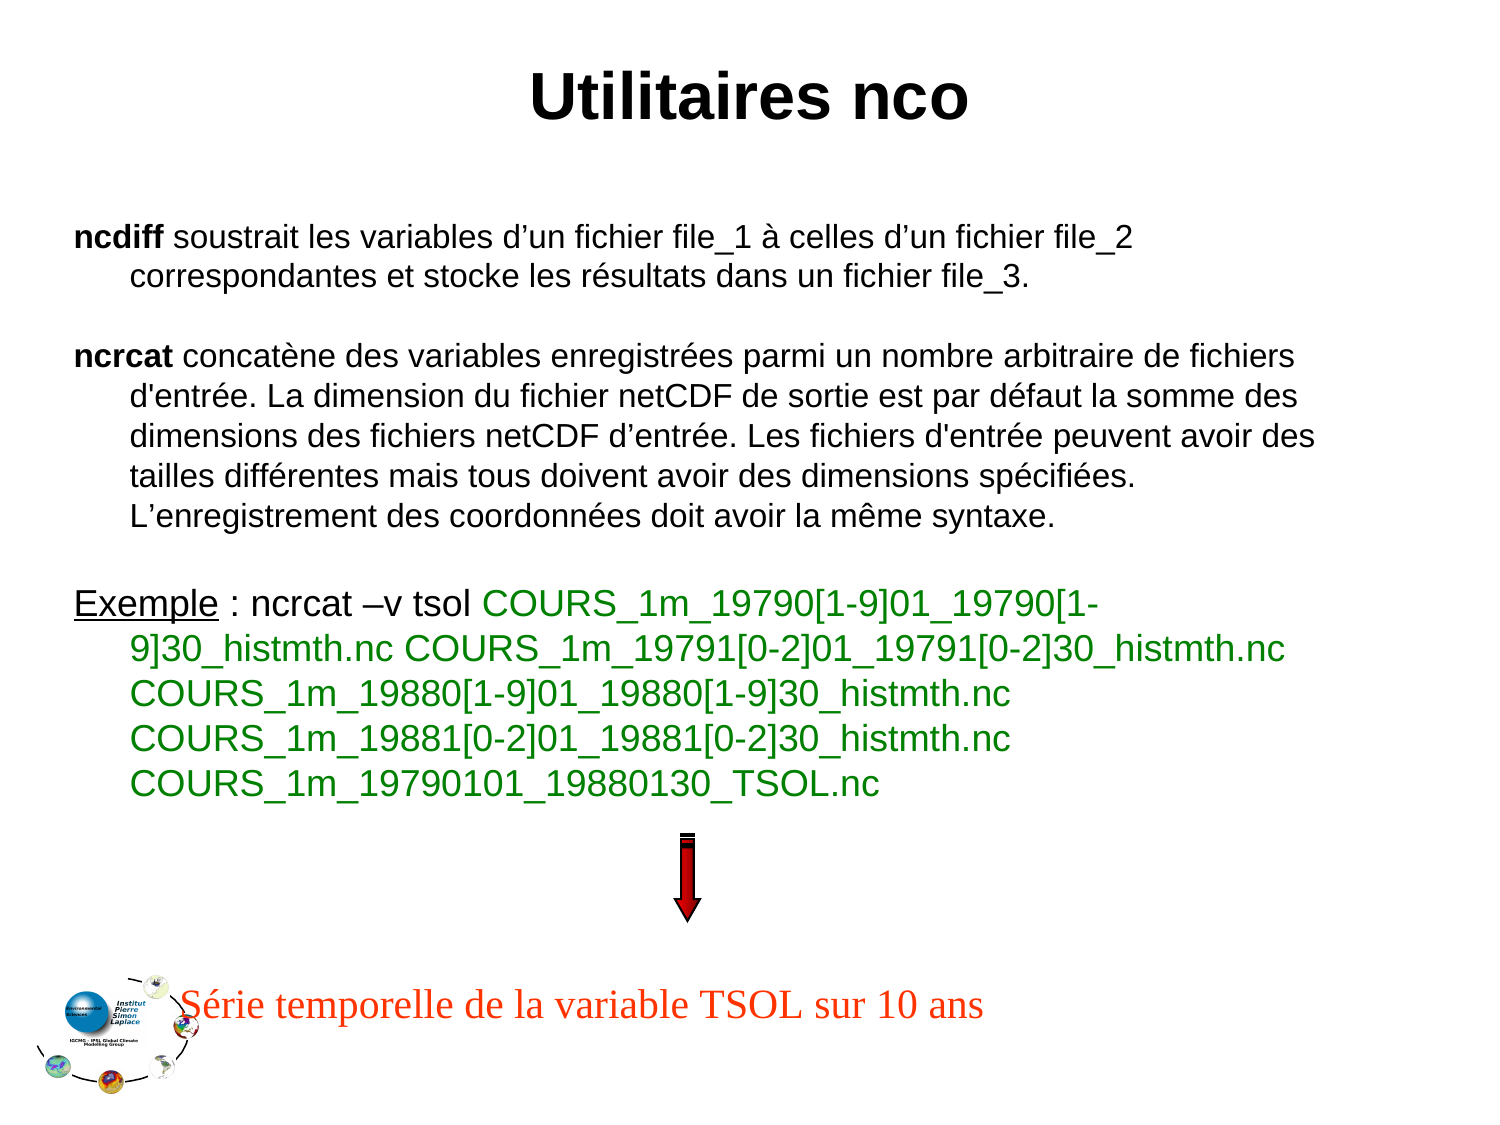

Utilitaires nco
ncdiff soustrait les variables d’un fichier file_1 à celles d’un fichier file_2 correspondantes et stocke les résultats dans un fichier file_3.
ncrcat concatène des variables enregistrées parmi un nombre arbitraire de fichiers d'entrée. La dimension du fichier netCDF de sortie est par défaut la somme des dimensions des fichiers netCDF d’entrée. Les fichiers d'entrée peuvent avoir des tailles différentes mais tous doivent avoir des dimensions spécifiées. L’enregistrement des coordonnées doit avoir la même syntaxe.
Exemple : ncrcat –v tsol COURS_1m_19790[1-9]01_19790[1- 9]30_histmth.nc COURS_1m_19791[0-2]01_19791[0-2]30_histmth.nc COURS_1m_19880[1-9]01_19880[1-9]30_histmth.nc COURS_1m_19881[0-2]01_19881[0-2]30_histmth.nc COURS_1m_19790101_19880130_TSOL.nc
Série temporelle de la variable TSOL sur 10 ans